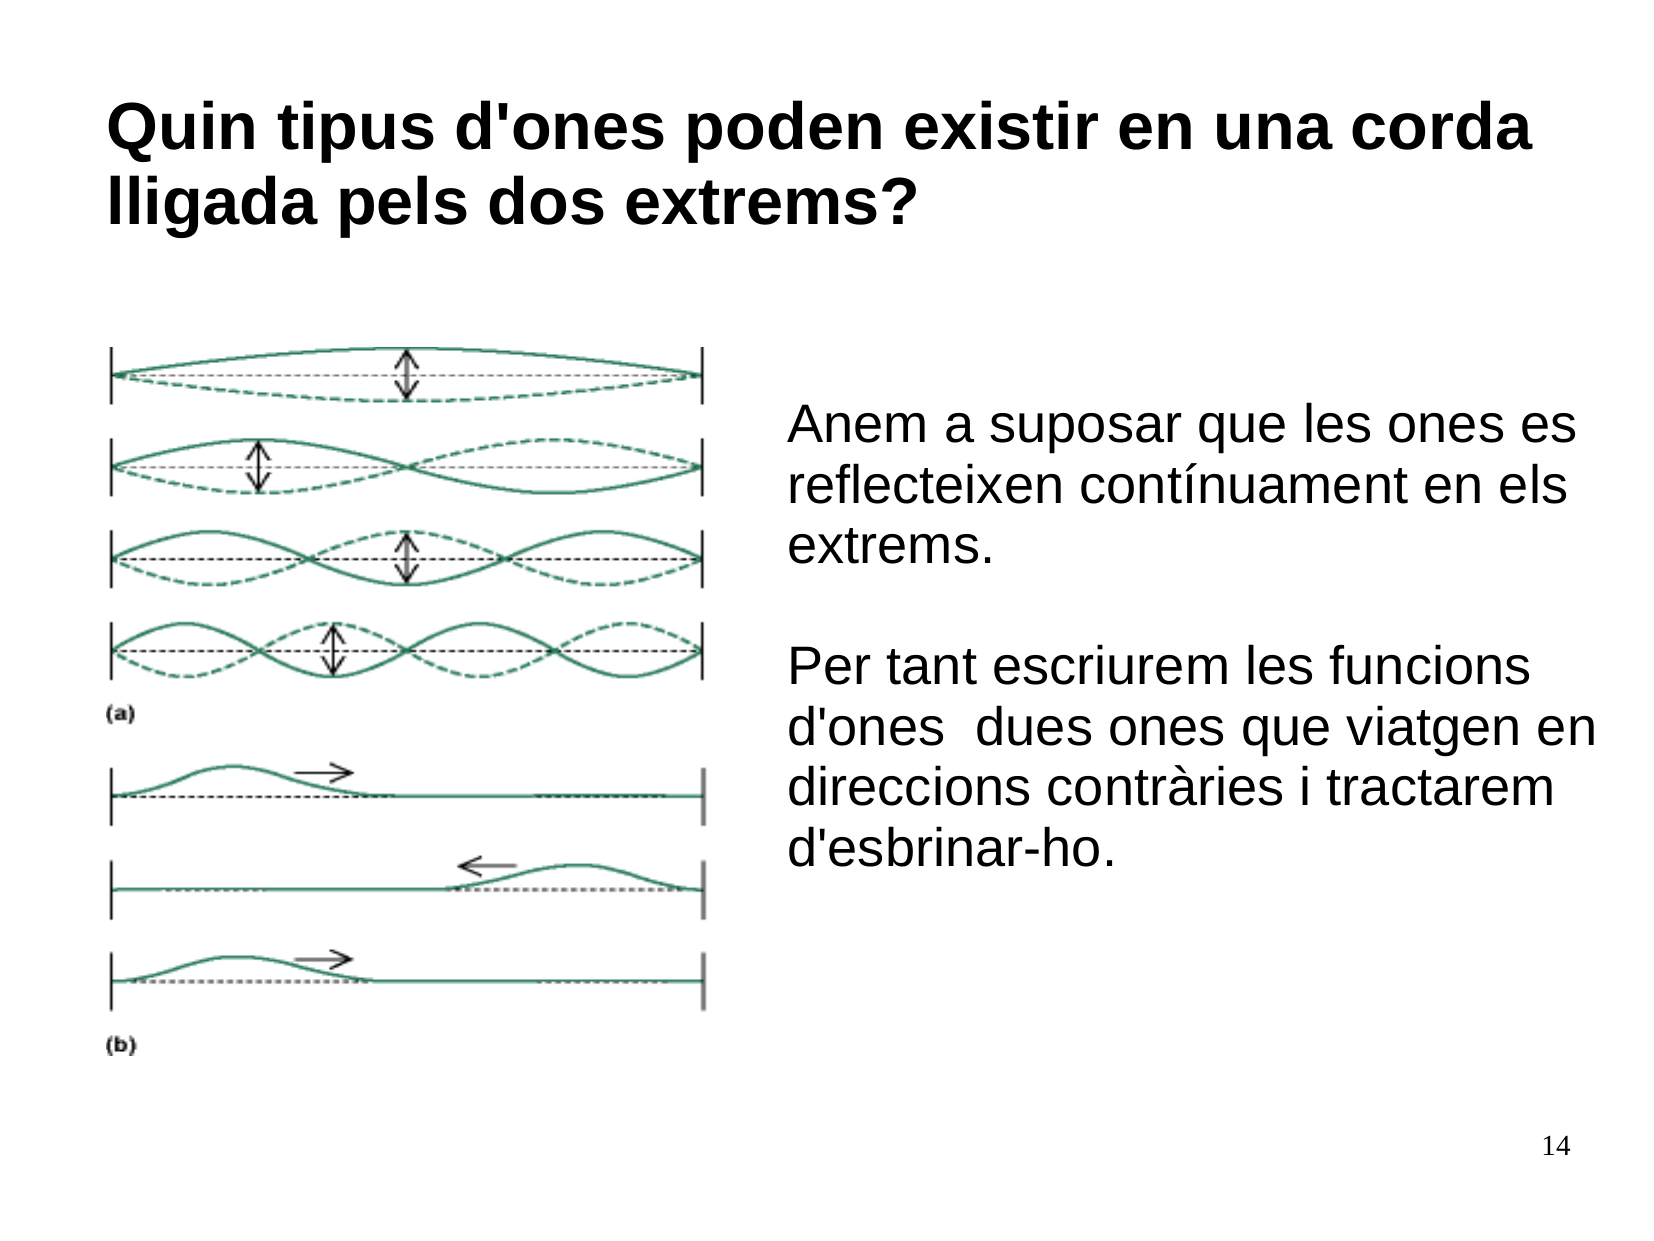

Quin tipus d'ones poden existir en una corda lligada pels dos extrems?
Anem a suposar que les ones es reflecteixen contínuament en els extrems.
Per tant escriurem les funcions d'ones dues ones que viatgen en direccions contràries i tractarem d'esbrinar-ho.
14